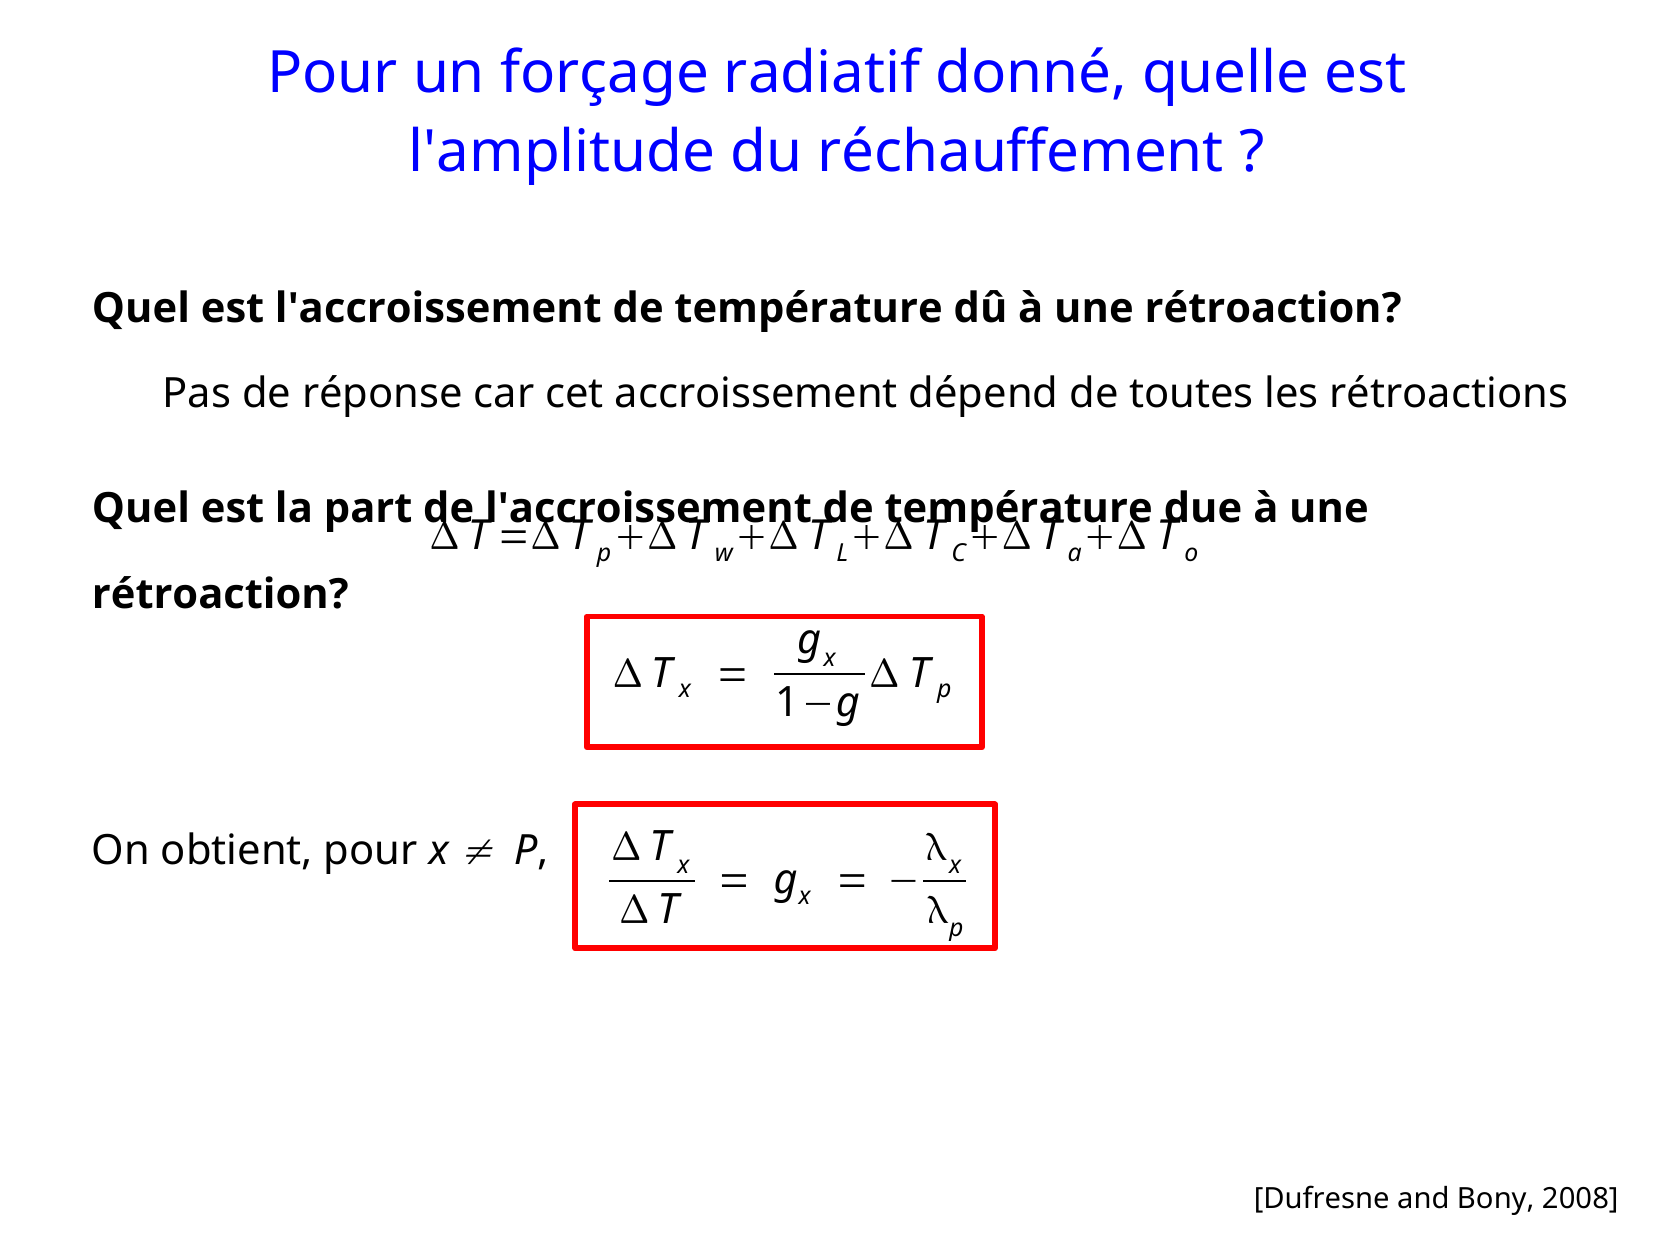

# Pour un forçage radiatif donné, quelle est l'amplitude du réchauffement ?
Quel est l'accroissement de température dû à une rétroaction?
Pas de réponse car cet accroissement dépend de toutes les rétroactions
Quel est la part de l'accroissement de température due à une rétroaction?
On obtient, pour x  P,
La contribution relative d'un rétroaction est mathématiquement indépendante des autres rétroactions. C'est une constante.
[Dufresne and Bony, 2008]